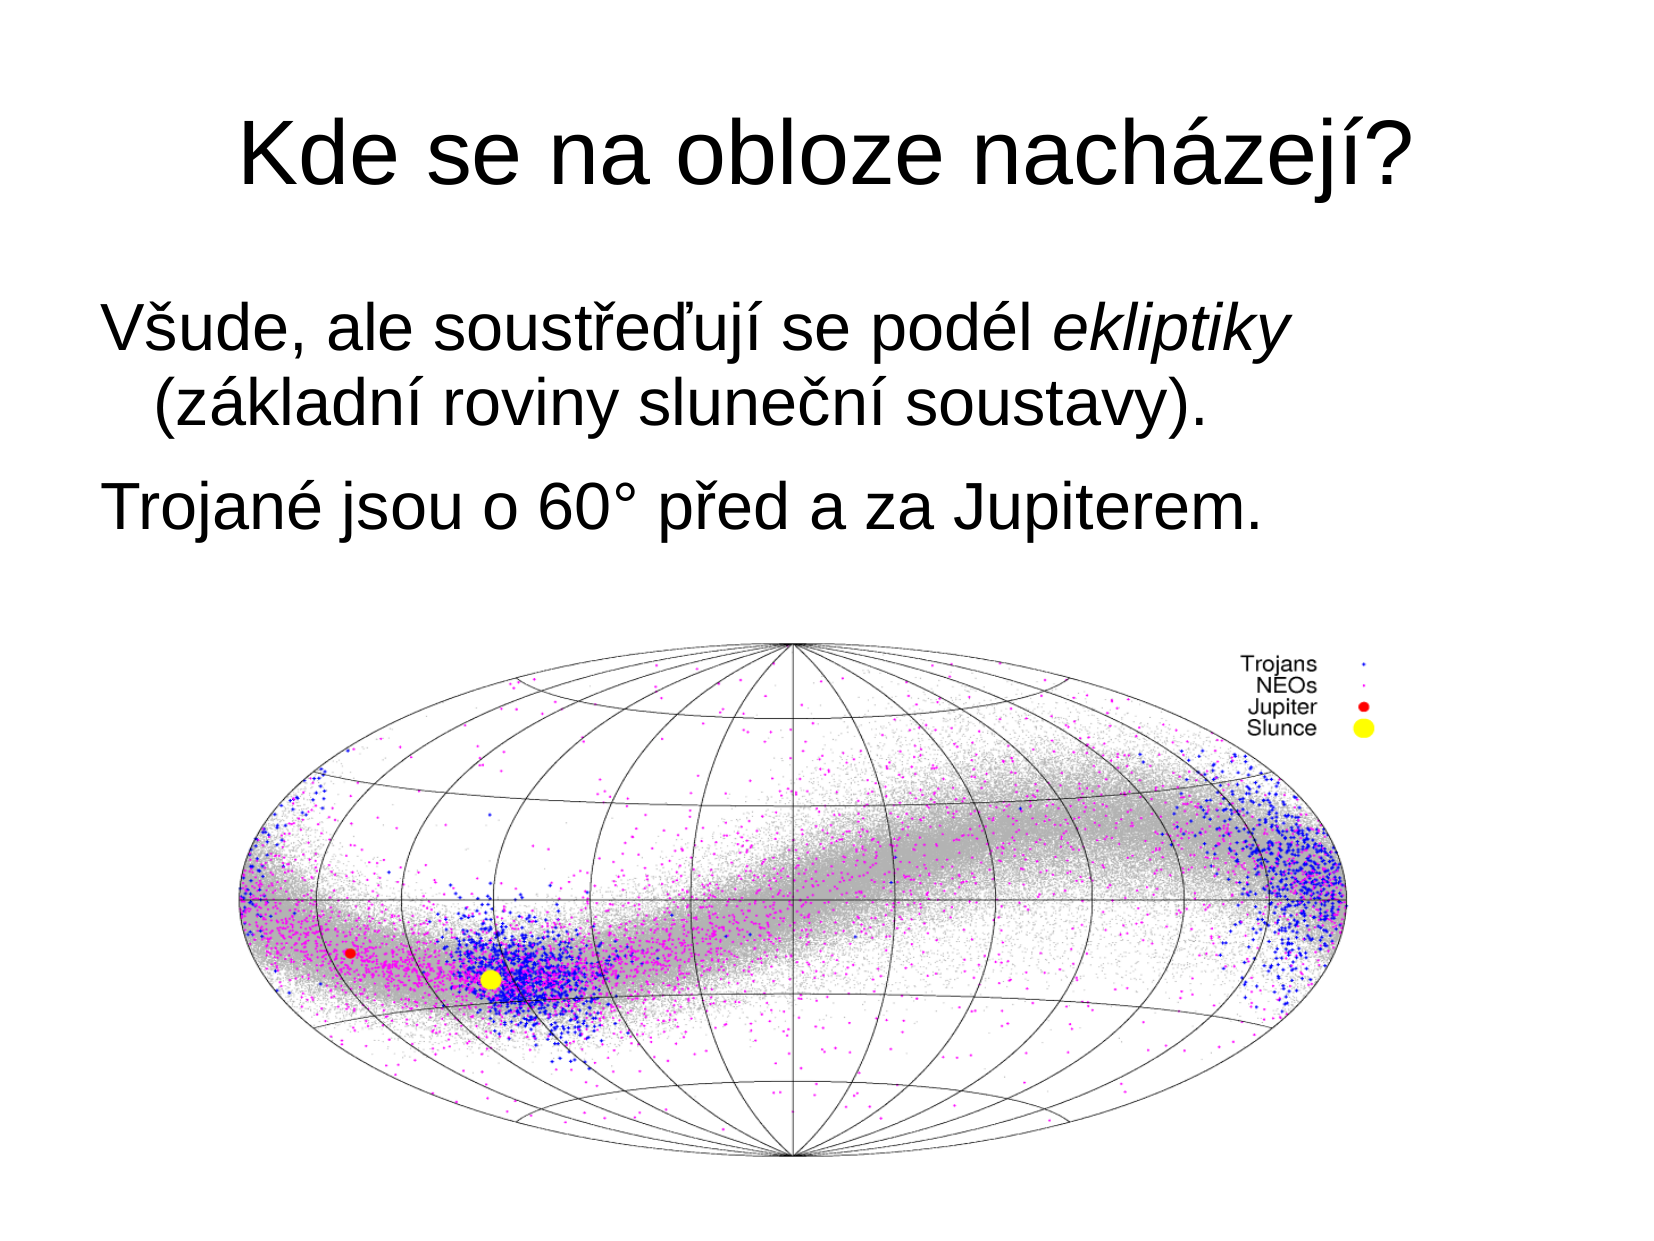

# Kde se na obloze nacházejí?
Všude, ale soustřeďují se podél ekliptiky (základní roviny sluneční soustavy).
Trojané jsou o 60° před a za Jupiterem.